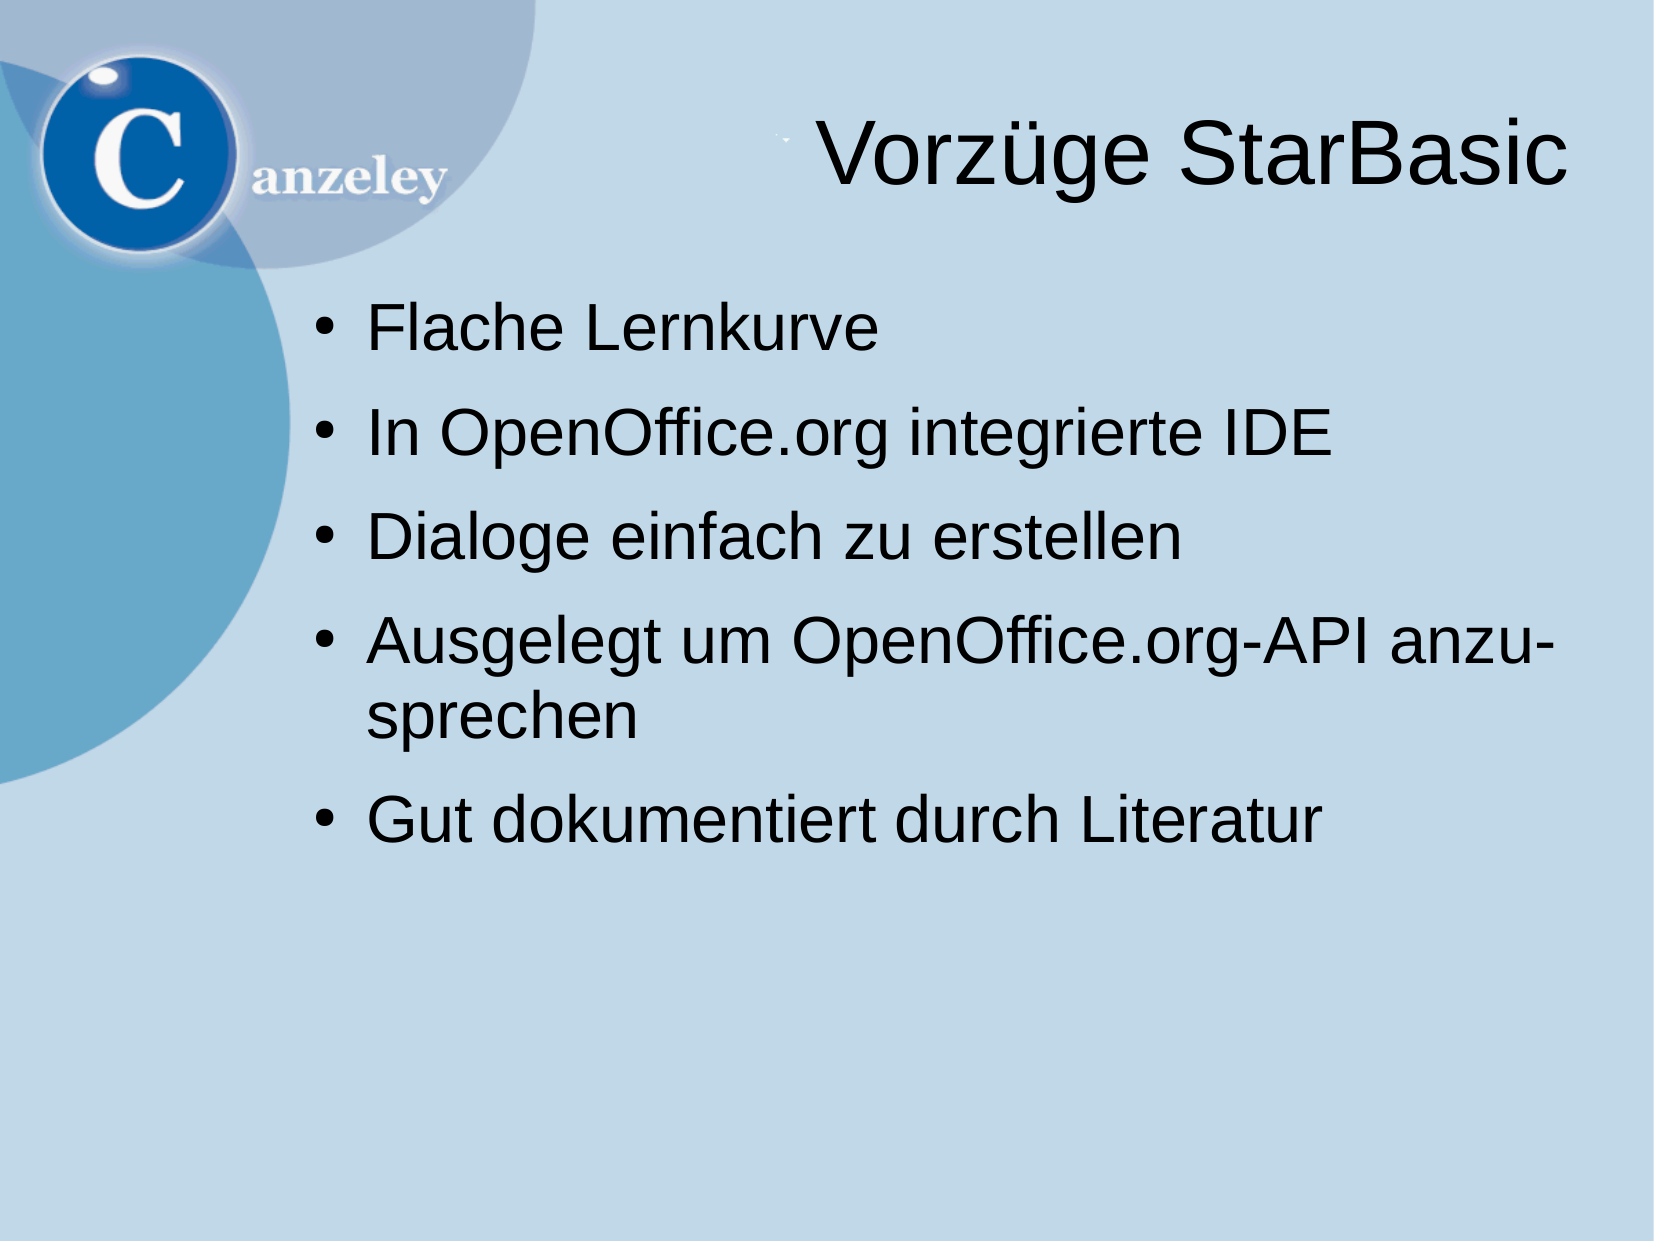

# Vorzüge StarBasic
Flache Lernkurve
In OpenOffice.org integrierte IDE
Dialoge einfach zu erstellen
Ausgelegt um OpenOffice.org-API anzu-sprechen
Gut dokumentiert durch Literatur